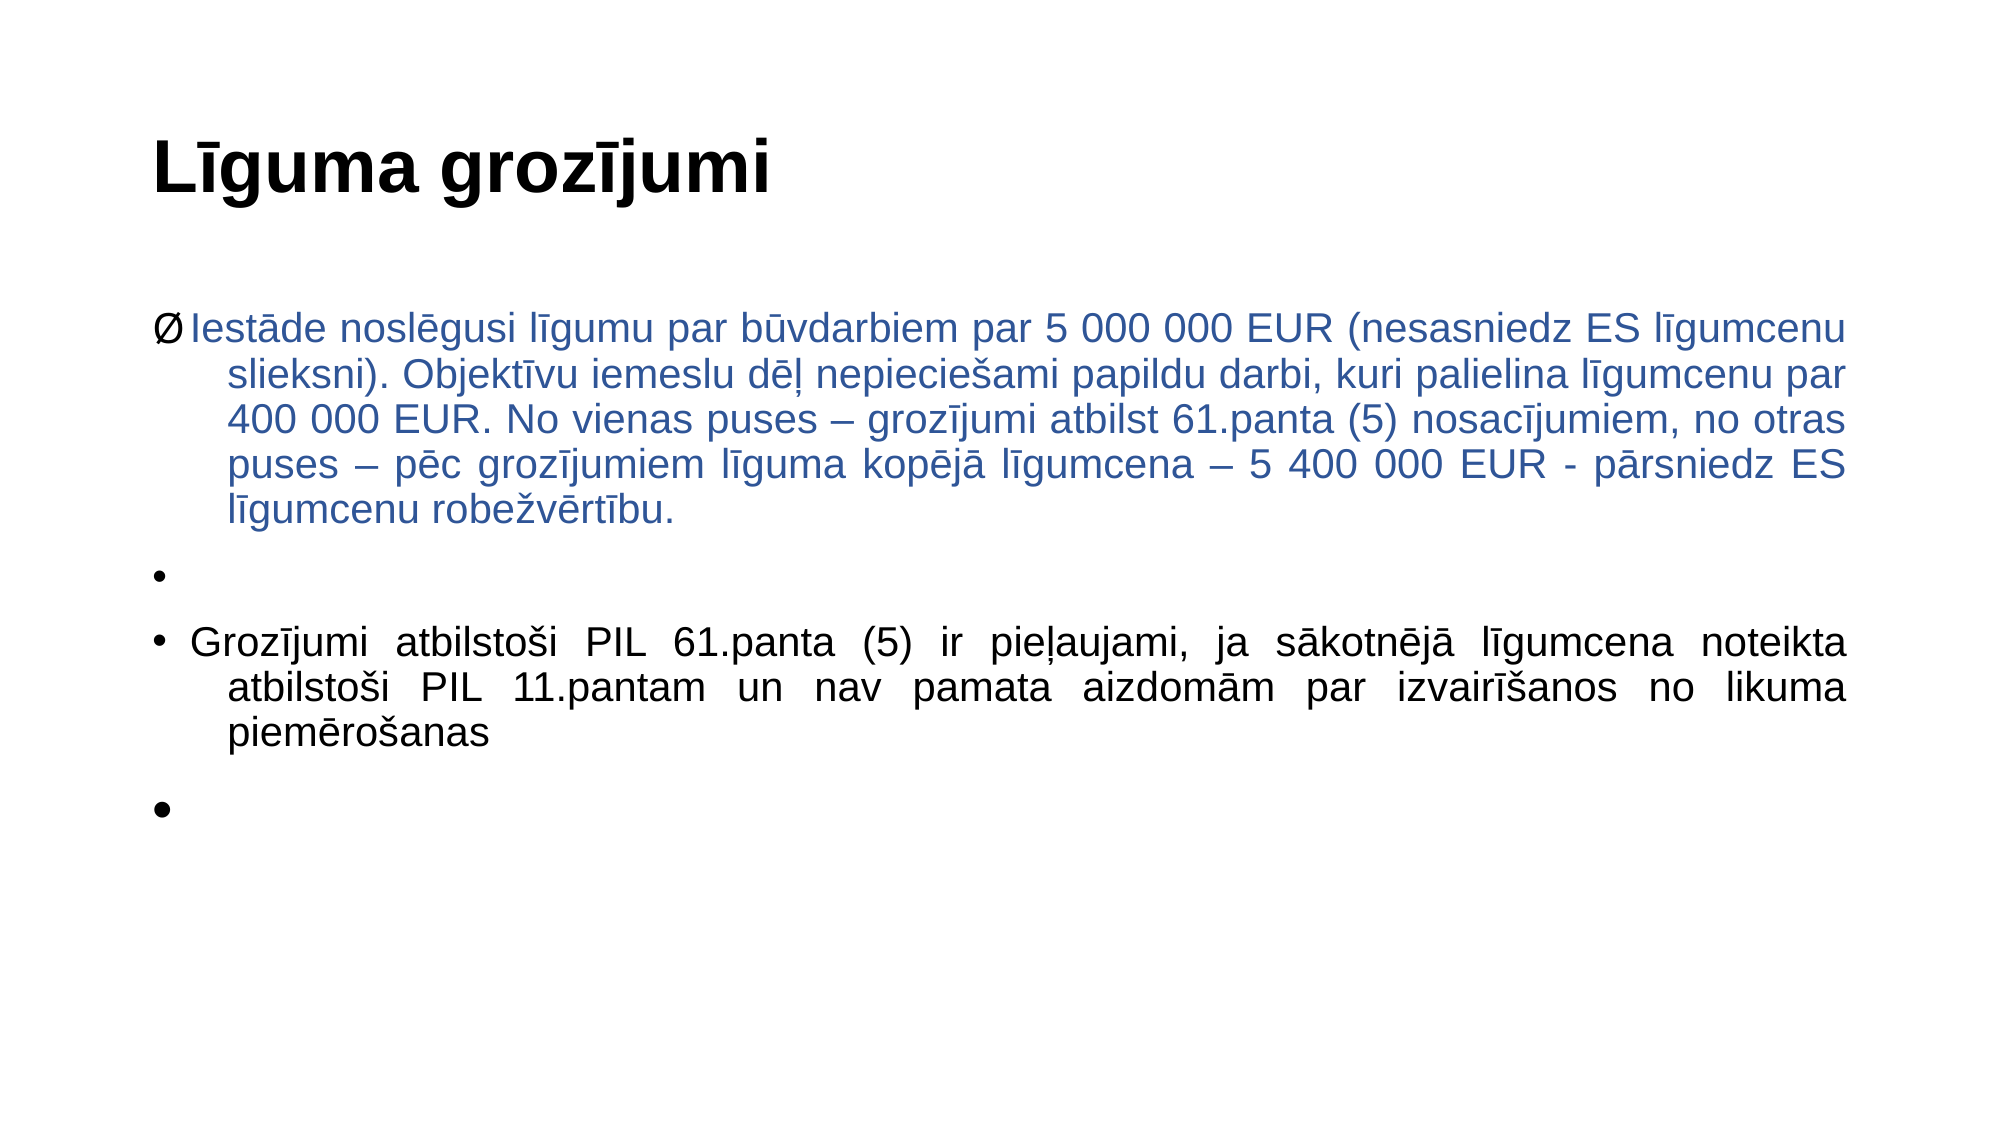

# Līguma grozījumi
Iestāde noslēgusi līgumu par būvdarbiem par 5 000 000 EUR (nesasniedz ES līgumcenu slieksni). Objektīvu iemeslu dēļ nepieciešami papildu darbi, kuri palielina līgumcenu par 400 000 EUR. No vienas puses – grozījumi atbilst 61.panta (5) nosacījumiem, no otras puses – pēc grozījumiem līguma kopējā līgumcena – 5 400 000 EUR - pārsniedz ES līgumcenu robežvērtību.
Grozījumi atbilstoši PIL 61.panta (5) ir pieļaujami, ja sākotnējā līgumcena noteikta atbilstoši PIL 11.pantam un nav pamata aizdomām par izvairīšanos no likuma piemērošanas